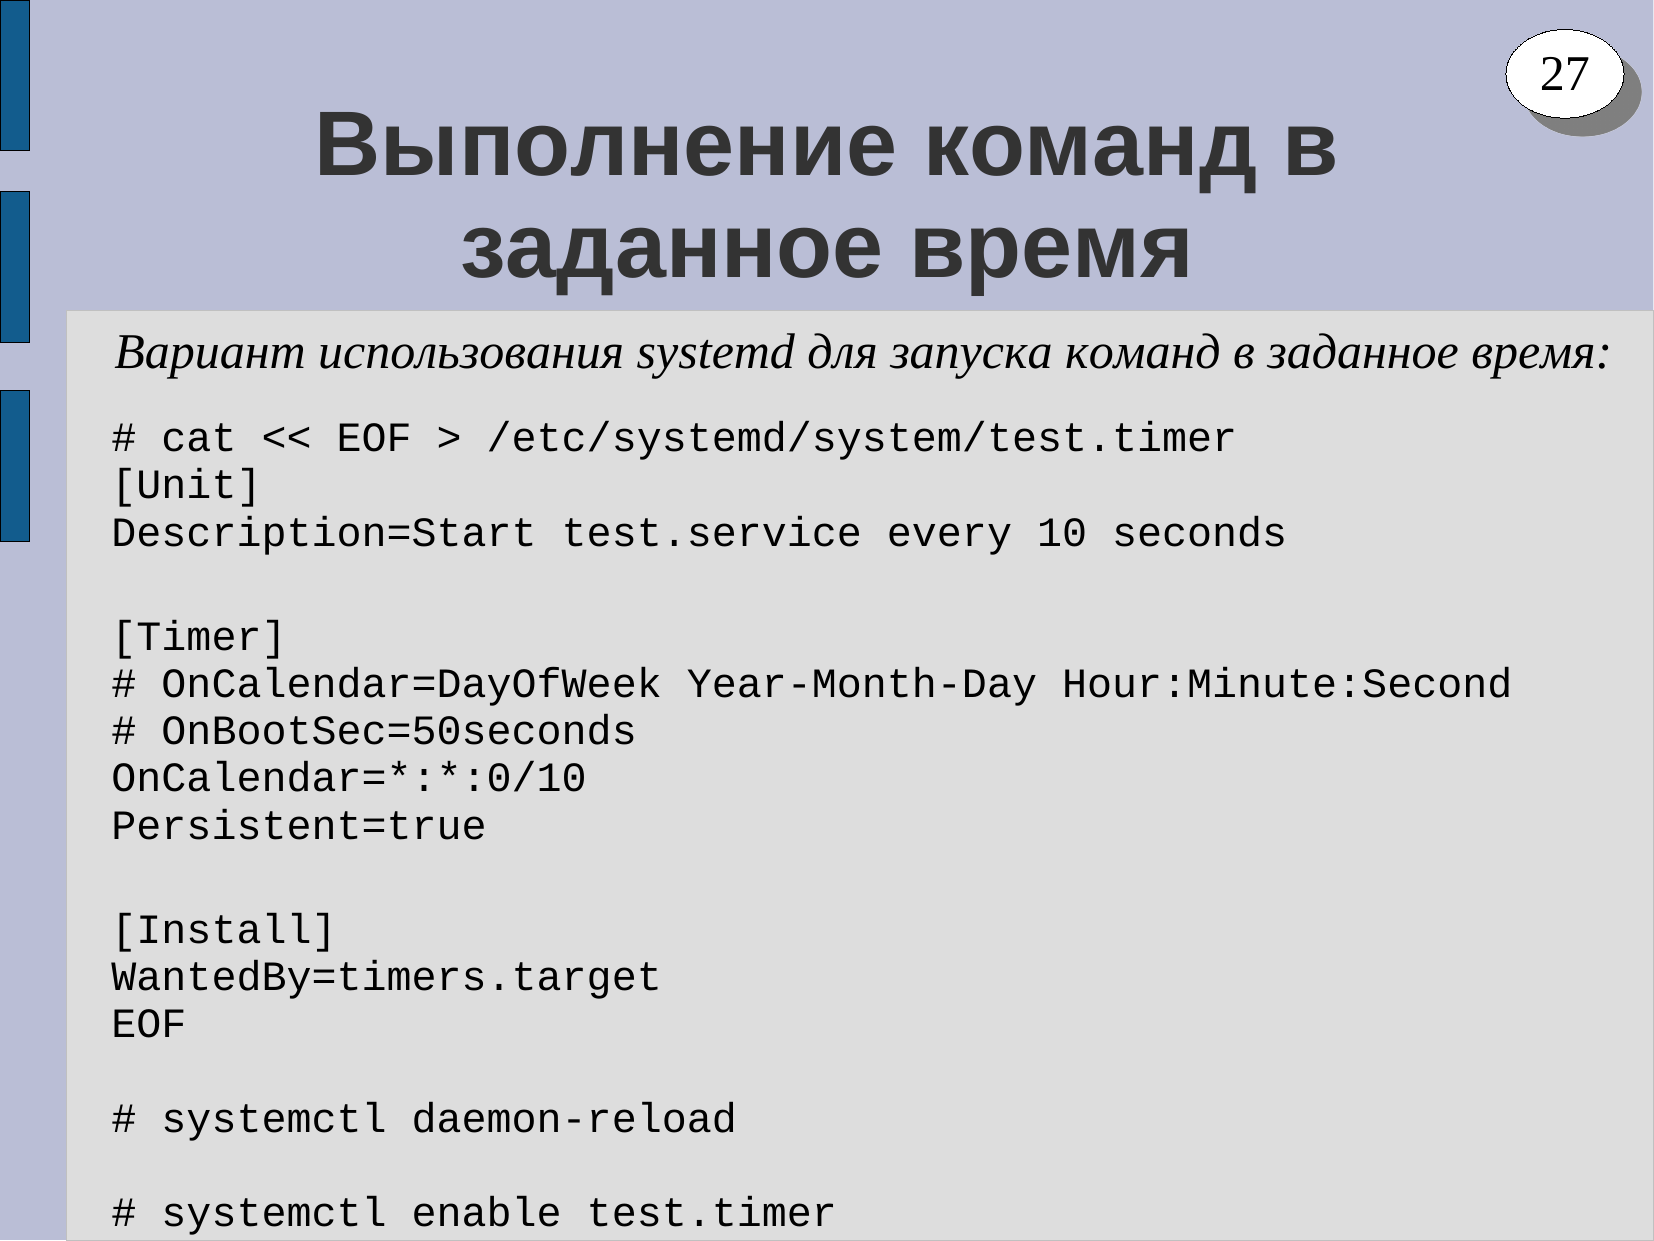

27
# Выполнение команд в заданное время
Вариант использования systemd для запуска команд в заданное время:
# cat << EOF > /etc/systemd/system/test.timer
[Unit]
Description=Start test.service every 10 seconds
[Timer]
# OnCalendar=DayOfWeek Year-Month-Day Hour:Minute:Second
# OnBootSec=50seconds
OnCalendar=*:*:0/10
Persistent=true
[Install]
WantedBy=timers.target
EOF
# systemctl daemon-reload
# systemctl enable test.timer